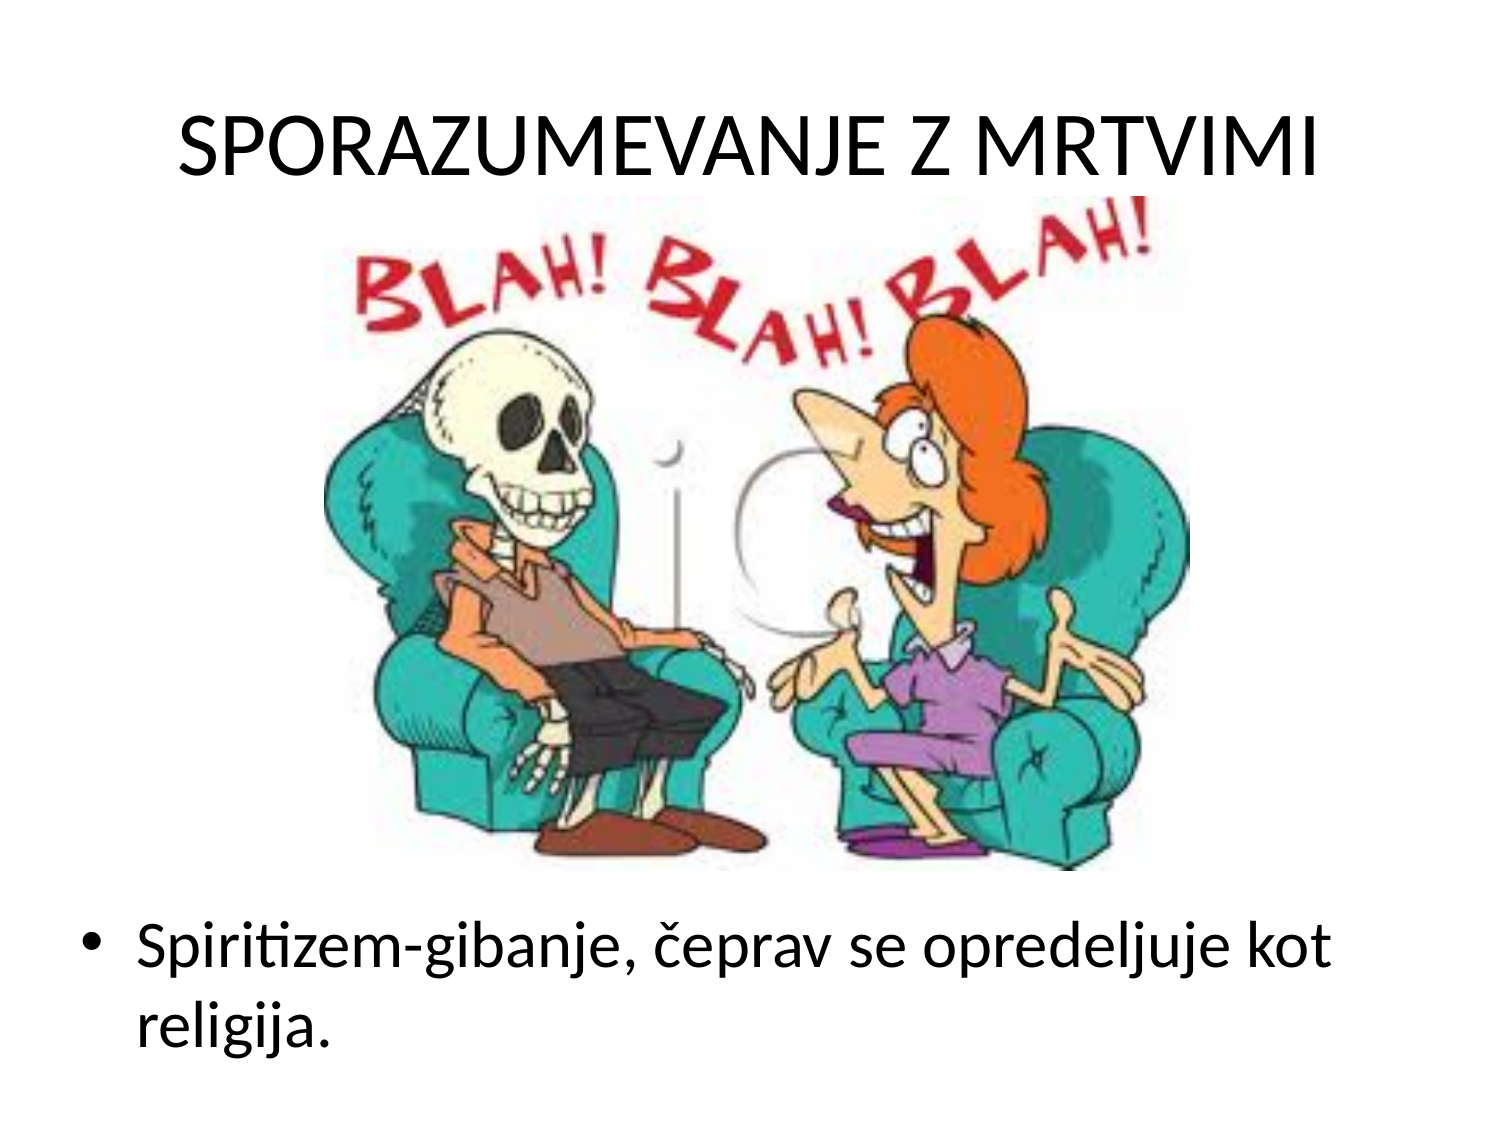

# SPORAZUMEVANJE Z MRTVIMI
Spiritizem-gibanje, čeprav se opredeljuje kot religija.